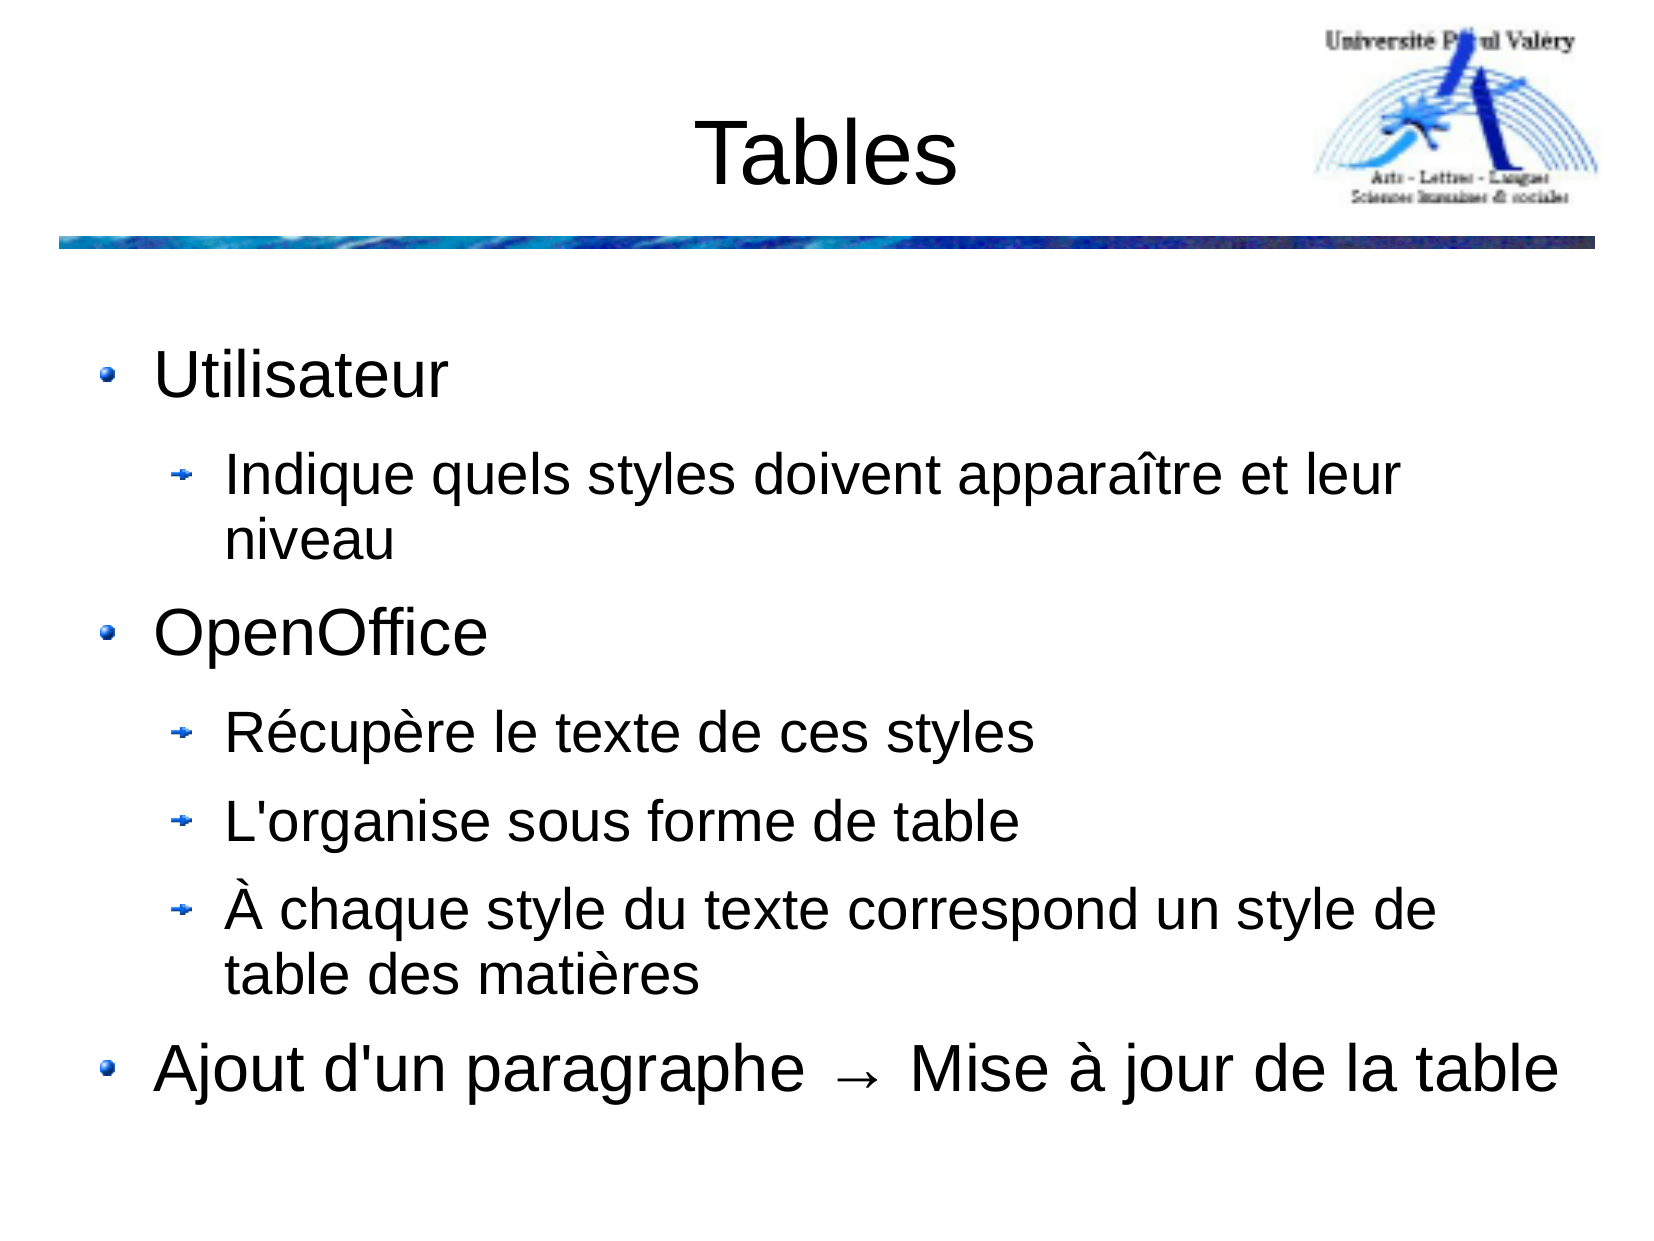

# Tables
Utilisateur
Indique quels styles doivent apparaître et leur niveau
OpenOffice
Récupère le texte de ces styles
L'organise sous forme de table
À chaque style du texte correspond un style de table des matières
Ajout d'un paragraphe → Mise à jour de la table